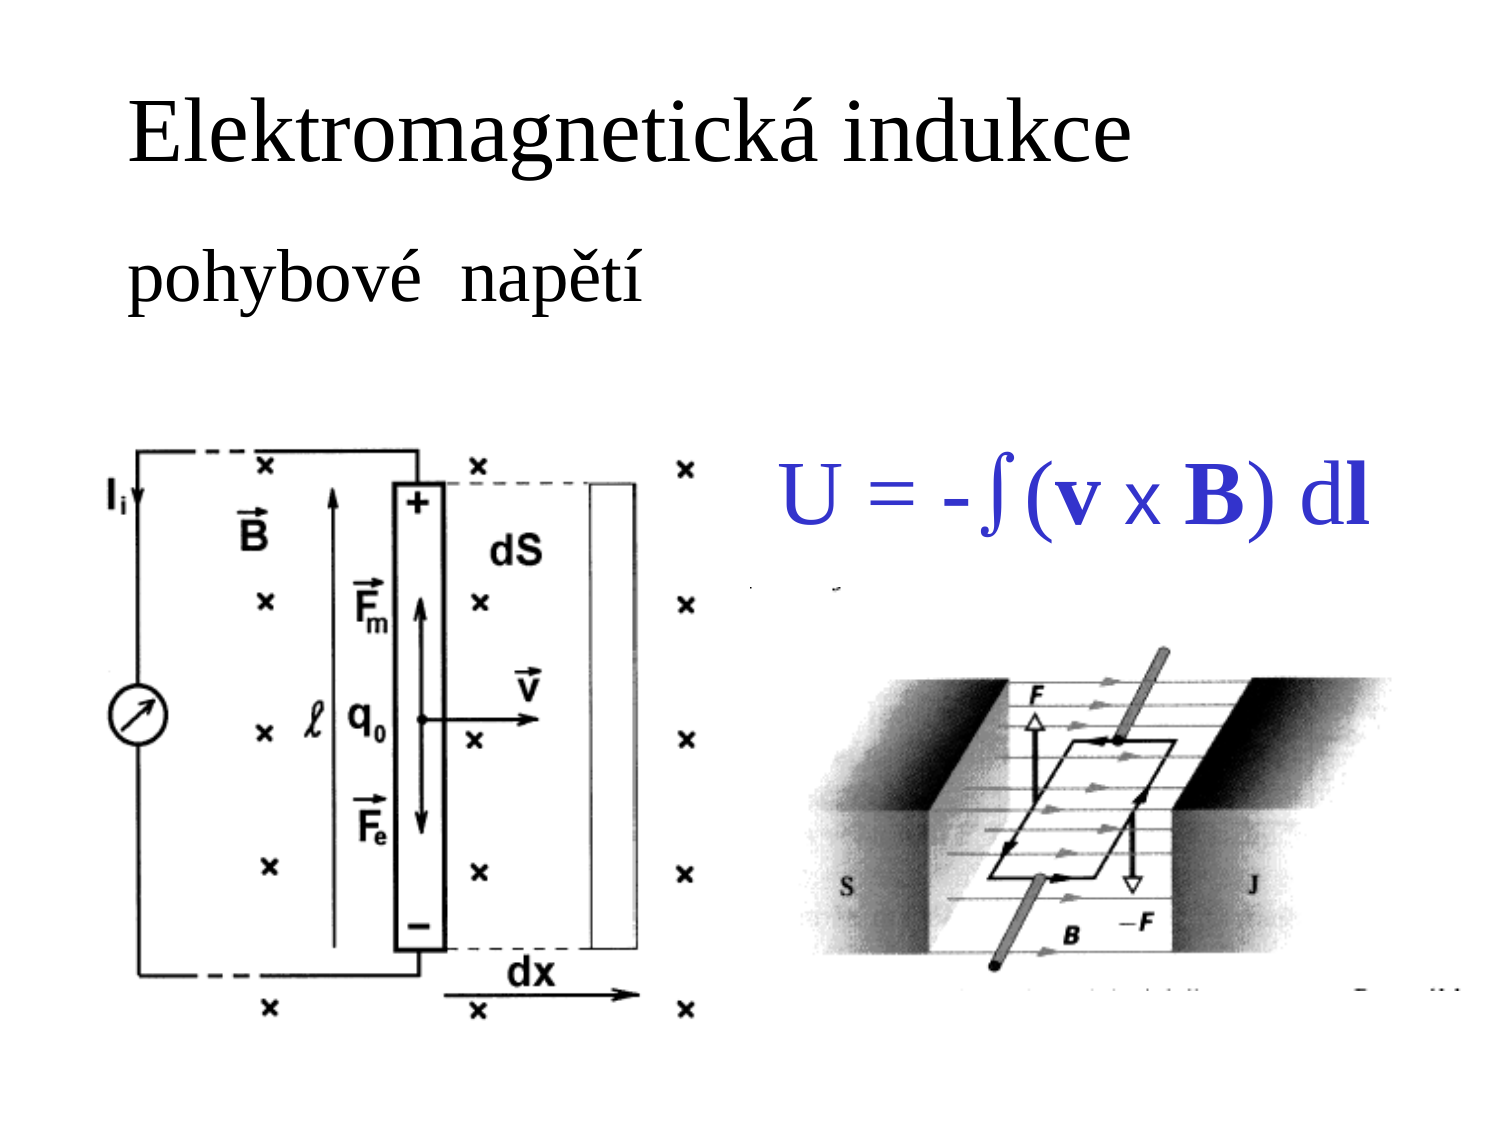

Elektromagnetická indukce
pohybové napětí
U = -(v x B) dl